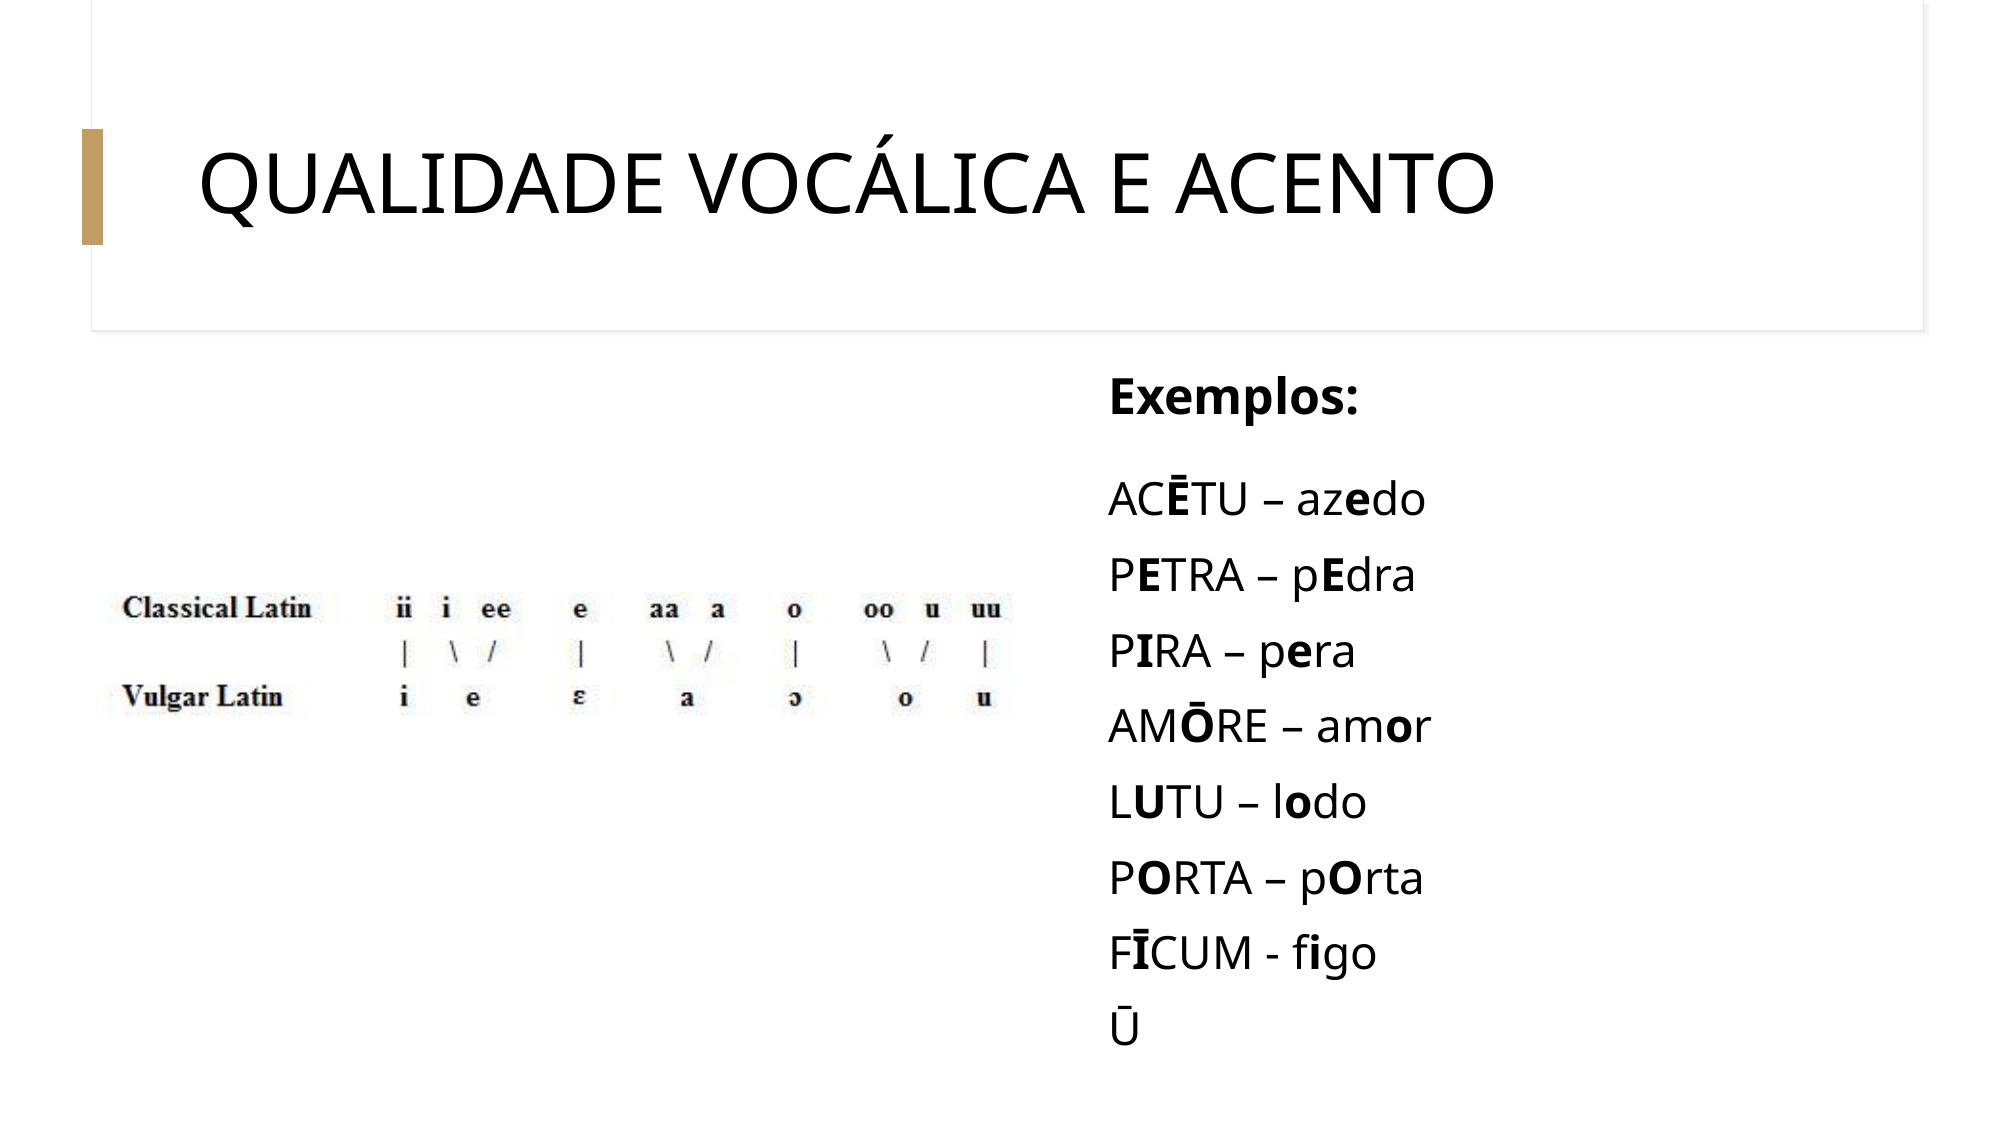

# QUALIDADE VOCÁLICA E ACENTO
Exemplos:
ACĒTU – azedo
PETRA – pEdra
PIRA – pera
AMŌRE – amor
LUTU – lodo
PORTA – pOrta
FĪCUM - figo
Ū